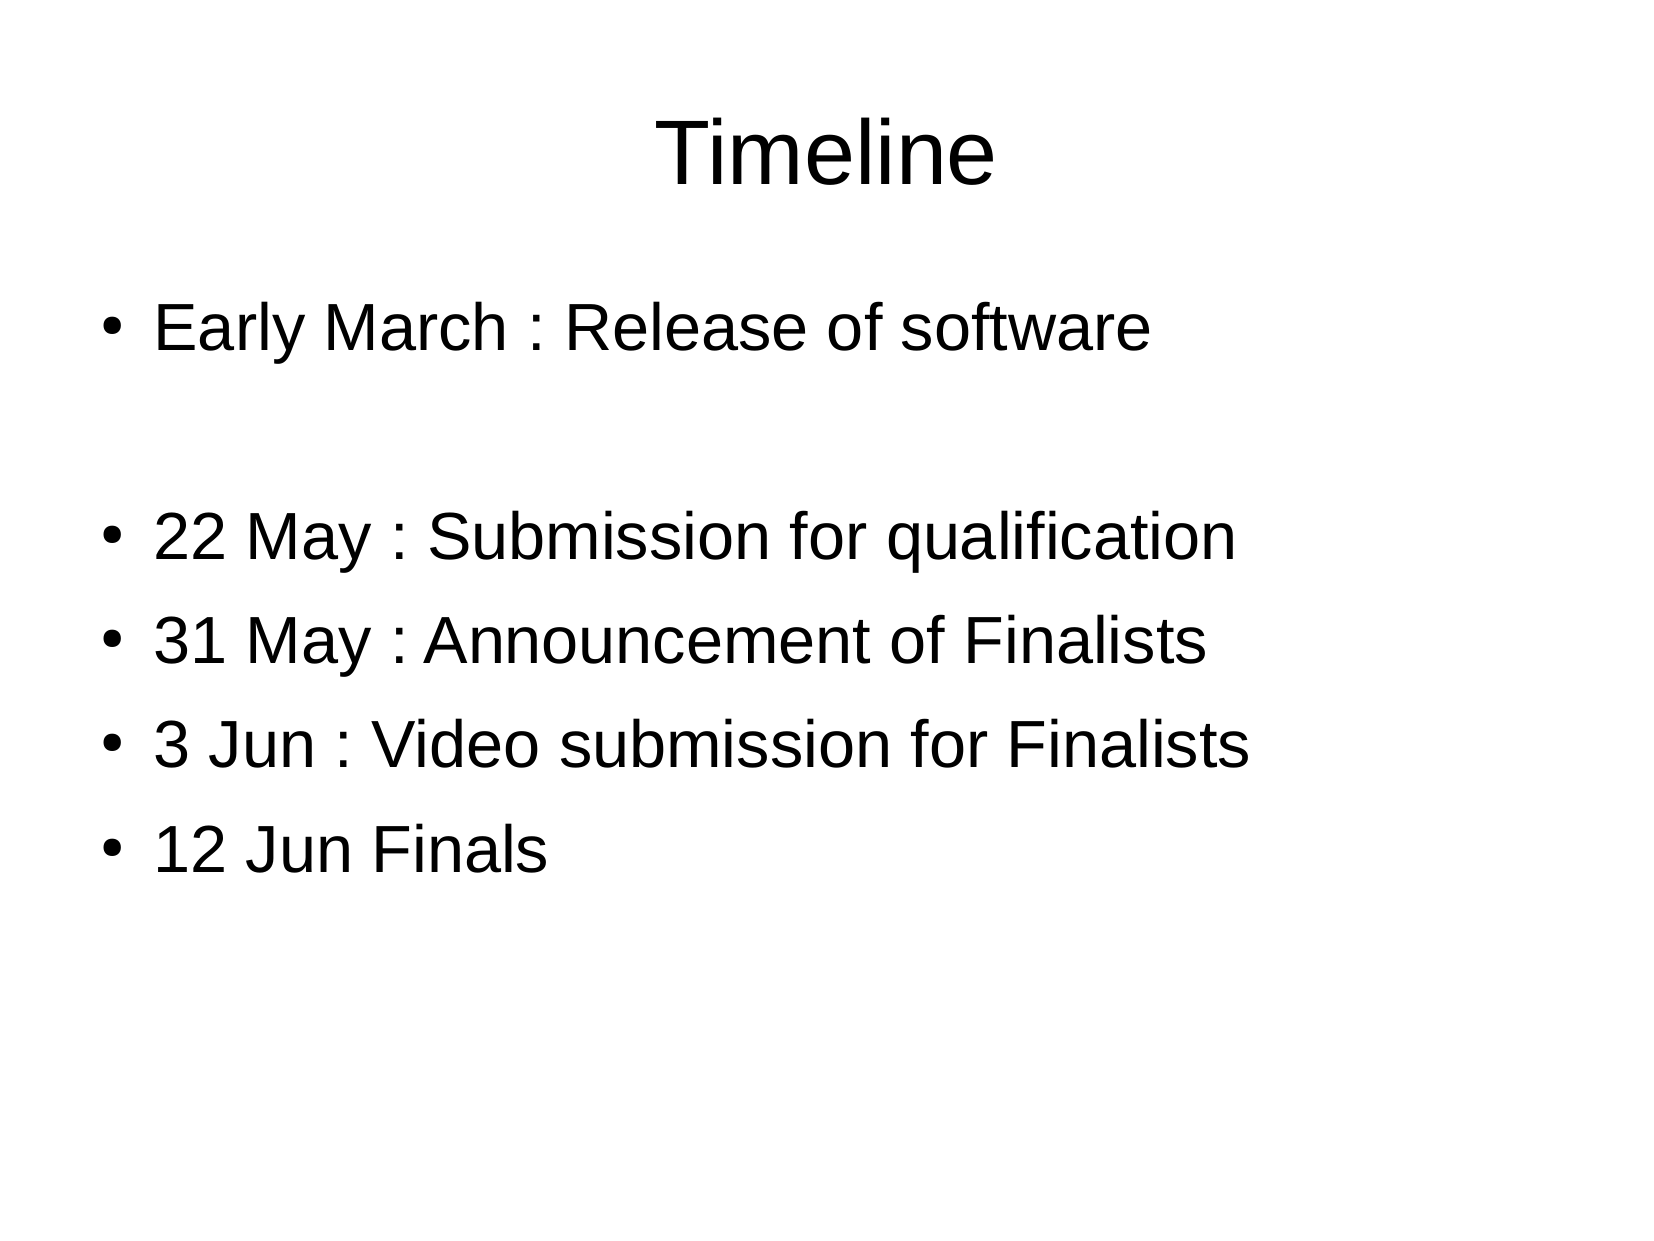

# Timeline
Early March : Release of software
22 May : Submission for qualification
31 May : Announcement of Finalists
3 Jun : Video submission for Finalists
12 Jun Finals